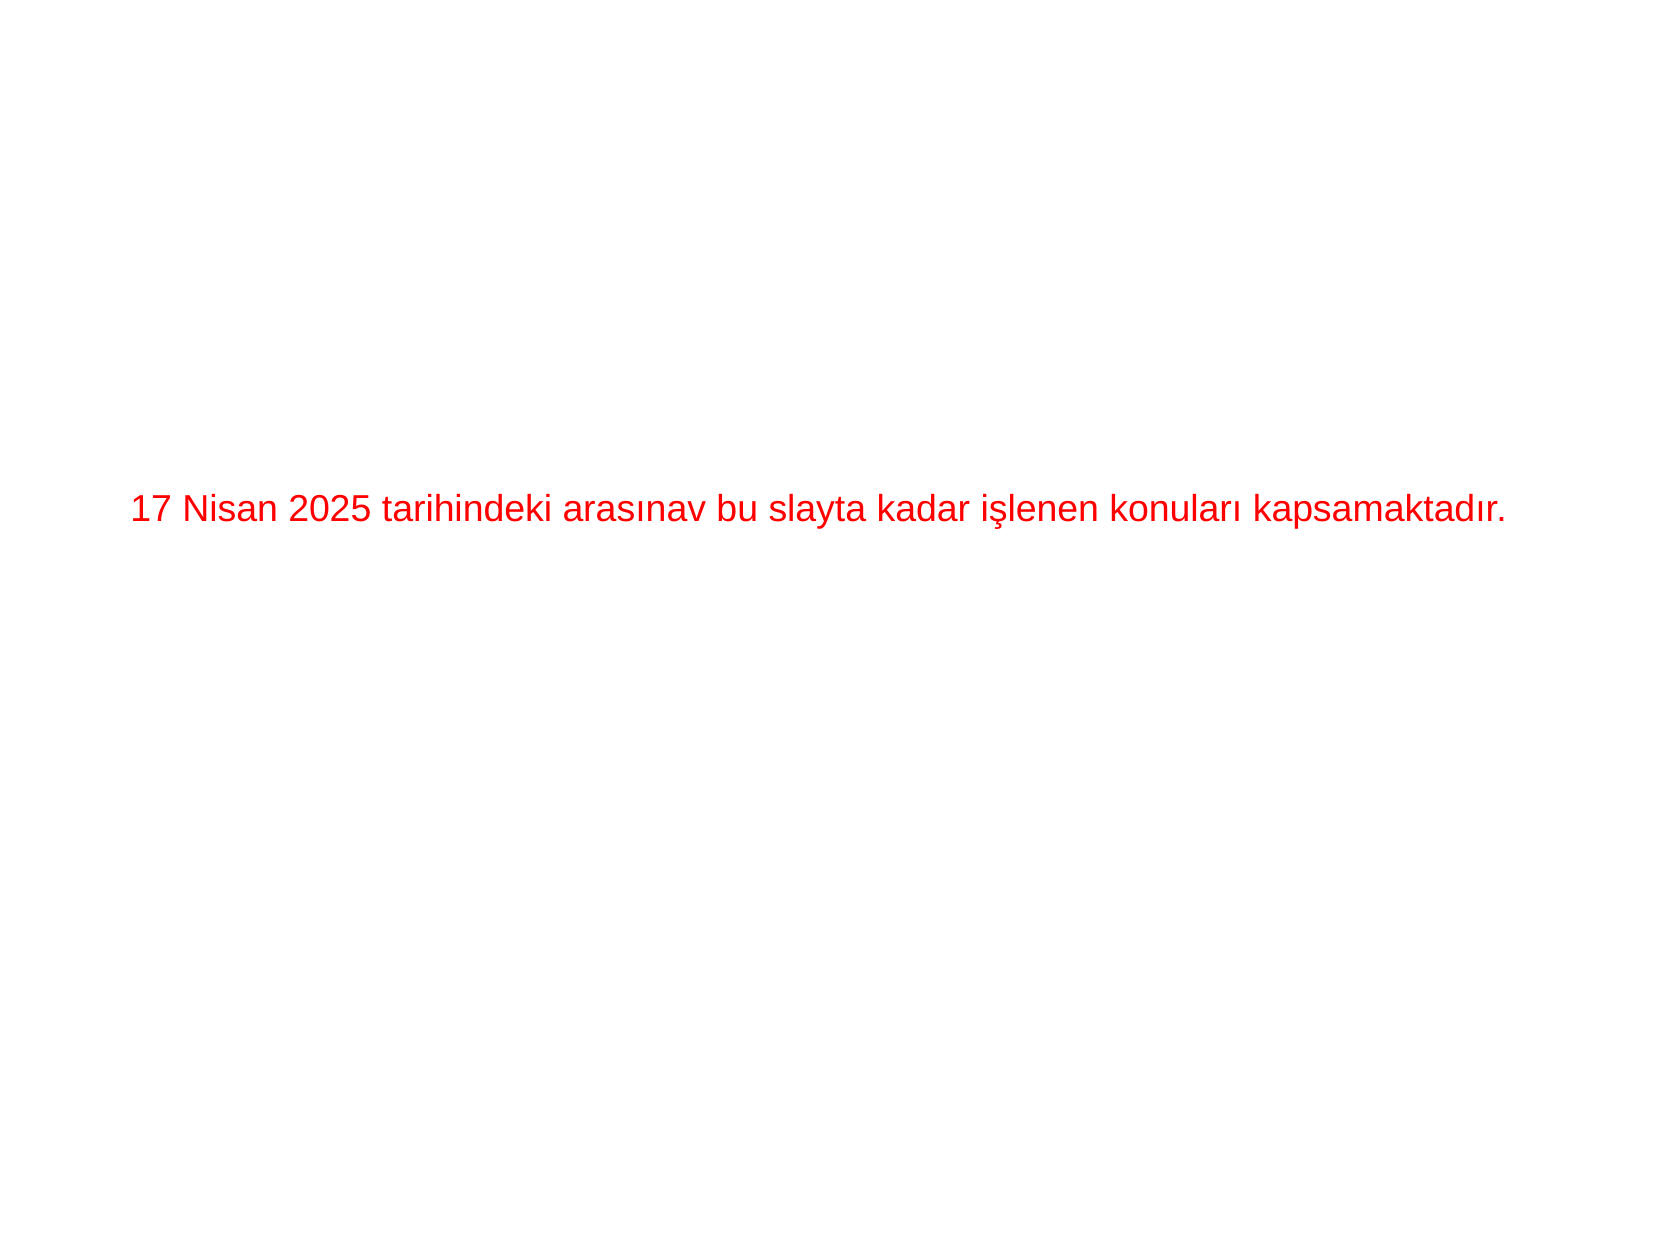

17 Nisan 2025 tarihindeki arasınav bu slayta kadar işlenen konuları kapsamaktadır.